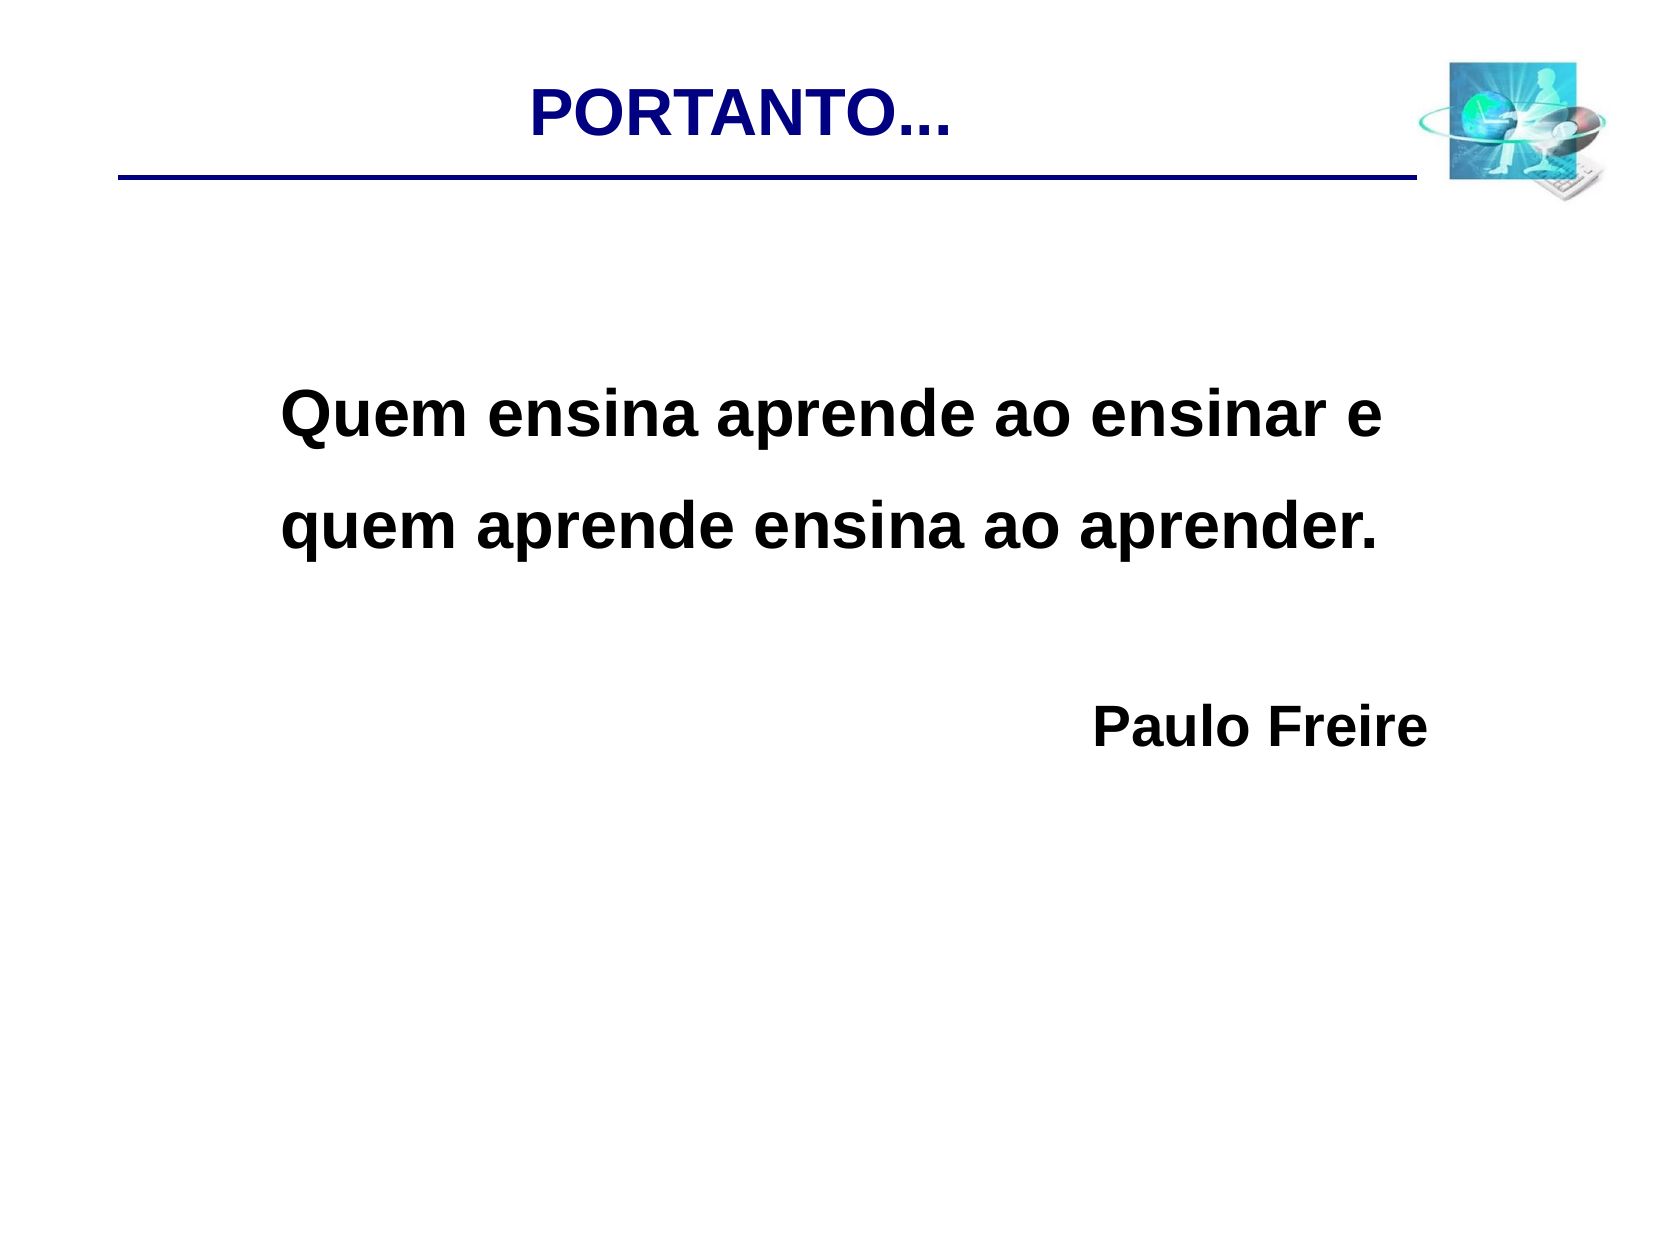

# PORTANTO...
Quem ensina aprende ao ensinar e
quem aprende ensina ao aprender.
											Paulo Freire